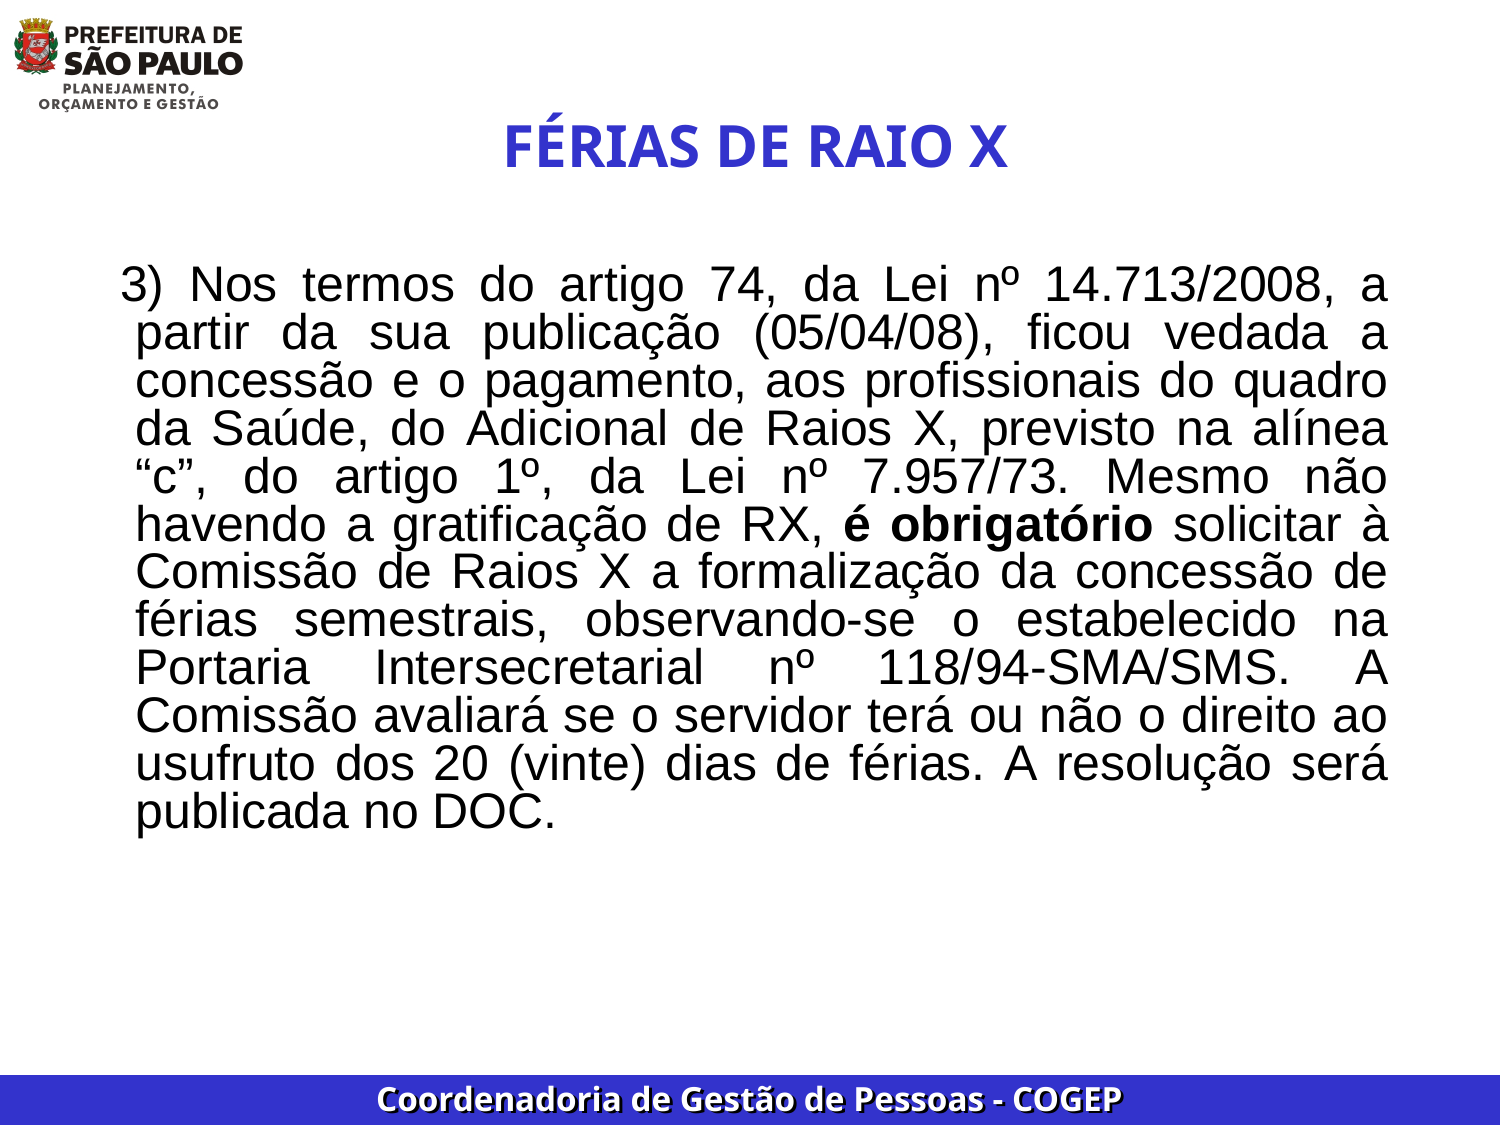

# FÉRIAS DE RAIO X
3) Nos termos do artigo 74, da Lei nº 14.713/2008, a partir da sua publicação (05/04/08), ficou vedada a concessão e o pagamento, aos profissionais do quadro da Saúde, do Adicional de Raios X, previsto na alínea “c”, do artigo 1º, da Lei nº 7.957/73. Mesmo não havendo a gratificação de RX, é obrigatório solicitar à Comissão de Raios X a formalização da concessão de férias semestrais, observando-se o estabelecido na Portaria Intersecretarial nº 118/94-SMA/SMS. A Comissão avaliará se o servidor terá ou não o direito ao usufruto dos 20 (vinte) dias de férias. A resolução será publicada no DOC.